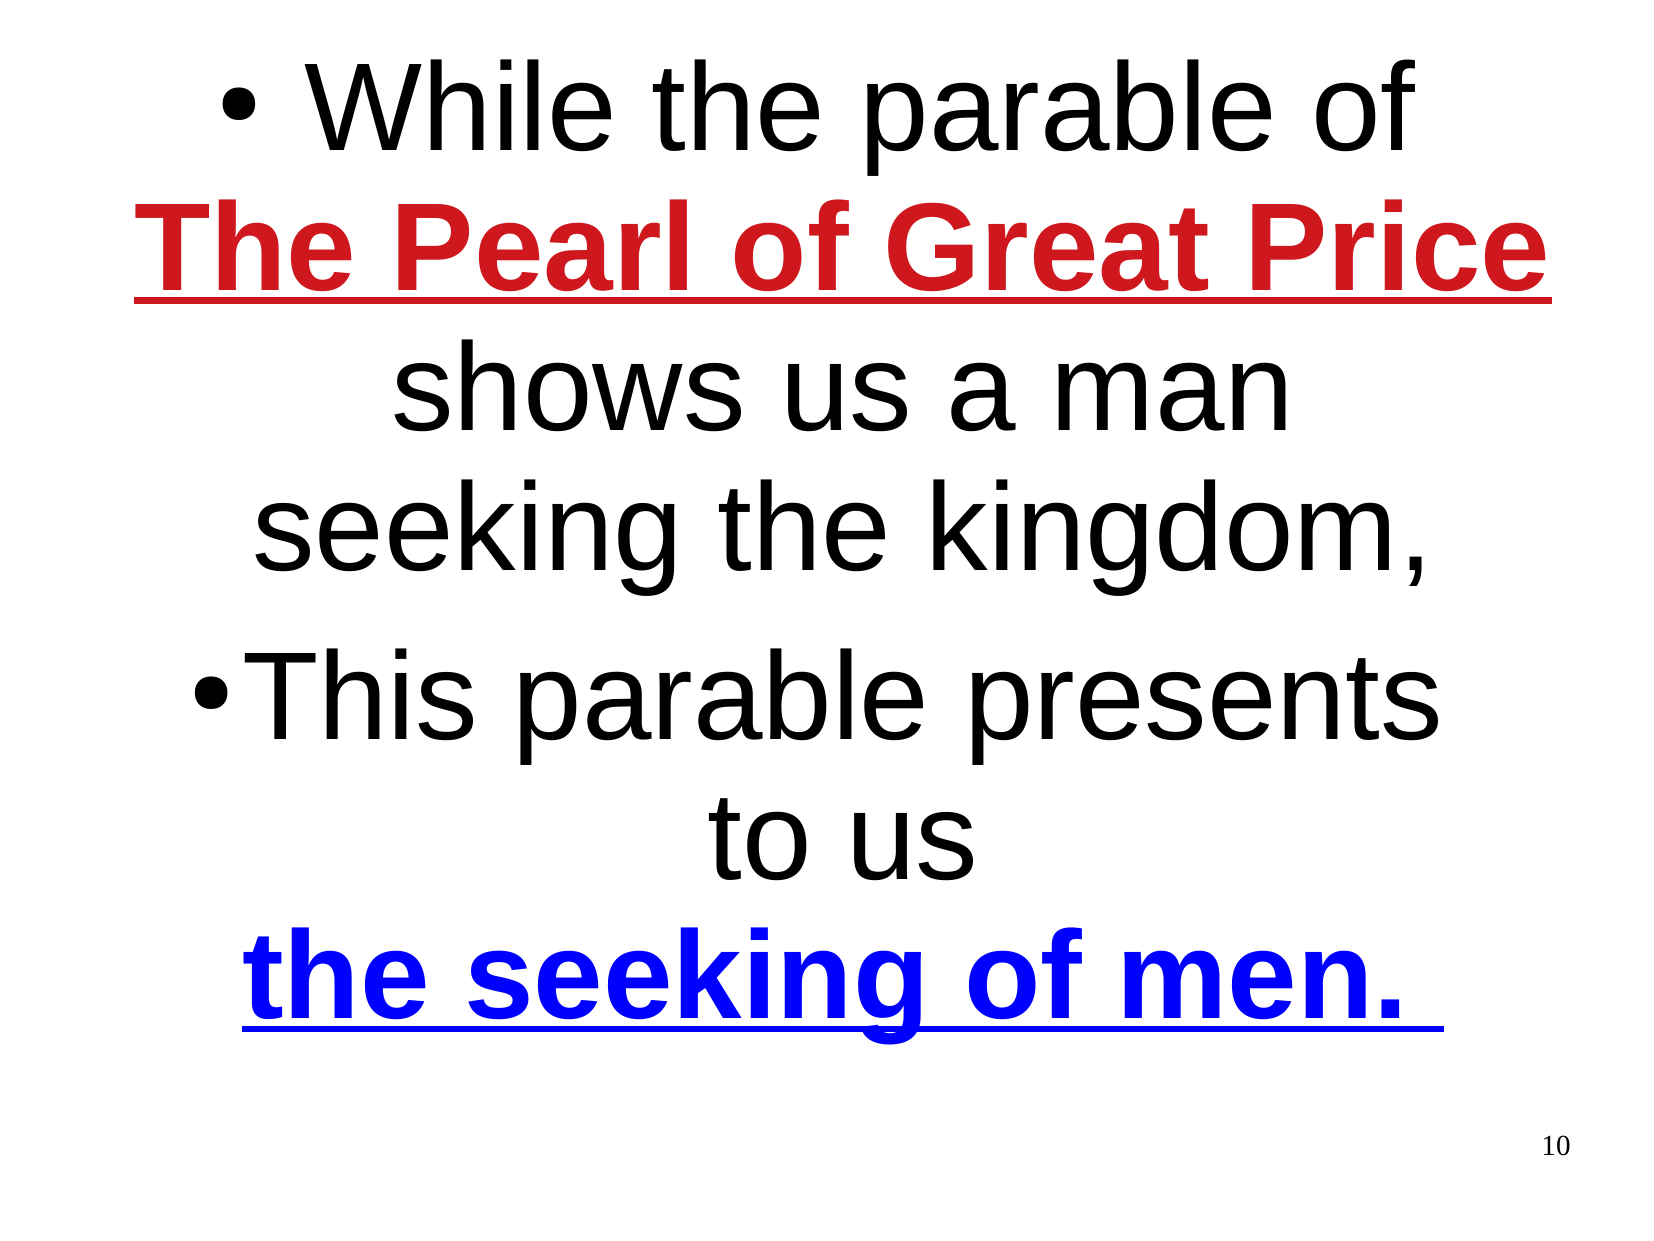

# While the parable of The Pearl of Great Price shows us a man seeking the kingdom,
This parable presents
to us
the seeking of men.
10